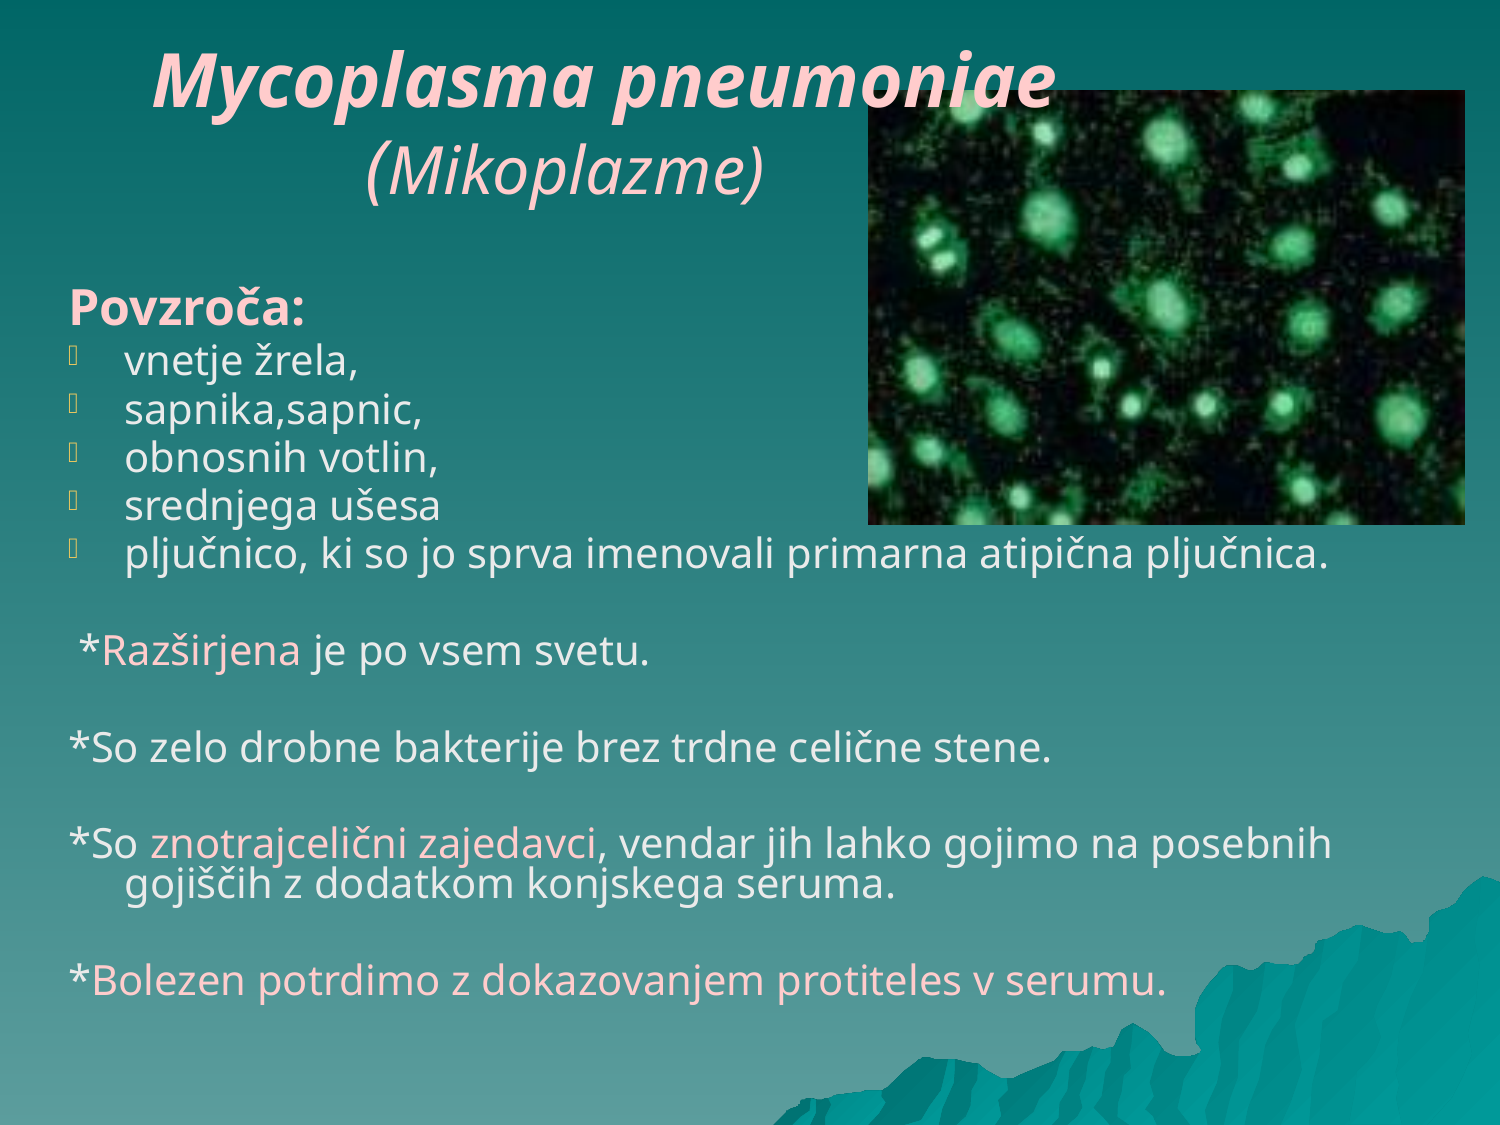

Mycoplasma pneumoniae
 (Mikoplazme)
# Povzroča:
vnetje žrela,
sapnika,sapnic,
obnosnih votlin,
srednjega ušesa
pljučnico, ki so jo sprva imenovali primarna atipična pljučnica.
 *Razširjena je po vsem svetu.
*So zelo drobne bakterije brez trdne celične stene.
*So znotrajcelični zajedavci, vendar jih lahko gojimo na posebnih gojiščih z dodatkom konjskega seruma.
*Bolezen potrdimo z dokazovanjem protiteles v serumu.